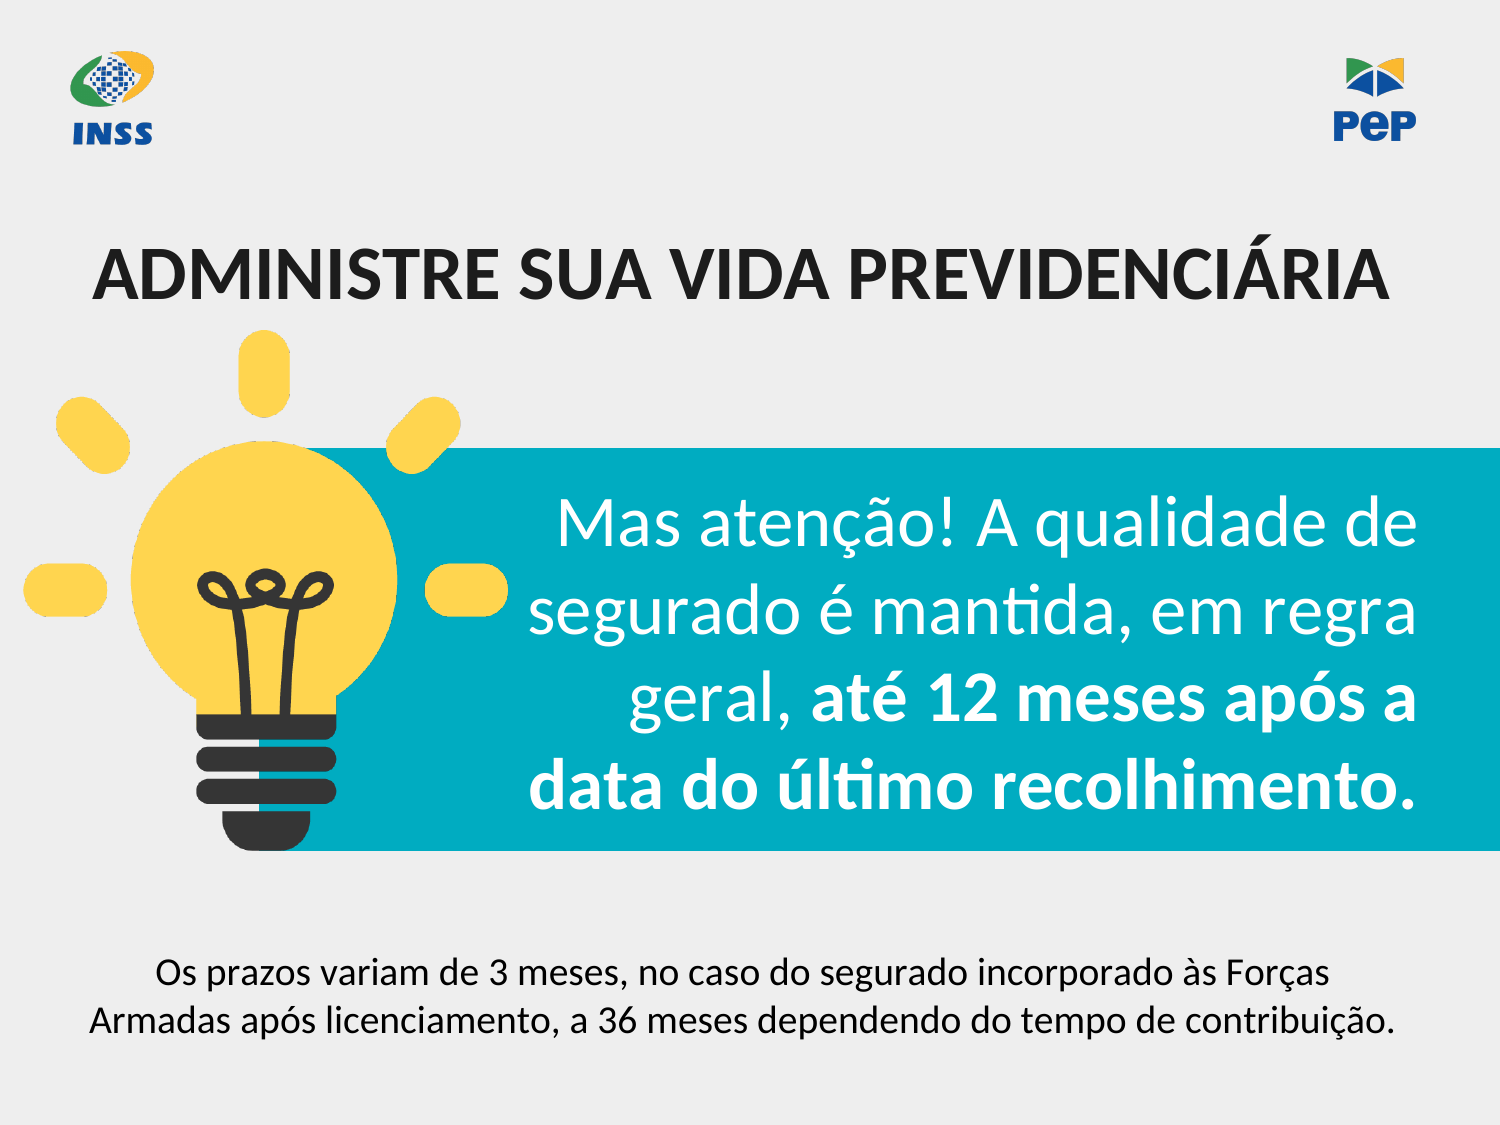

# ADMINISTRE SUA VIDA PREVIDENCIÁRIA
Mas atenção! A qualidade de segurado é mantida, em regra geral, até 12 meses após a data do último recolhimento.
Os prazos variam de 3 meses, no caso do segurado incorporado às Forças Armadas após licenciamento, a 36 meses dependendo do tempo de contribuição.